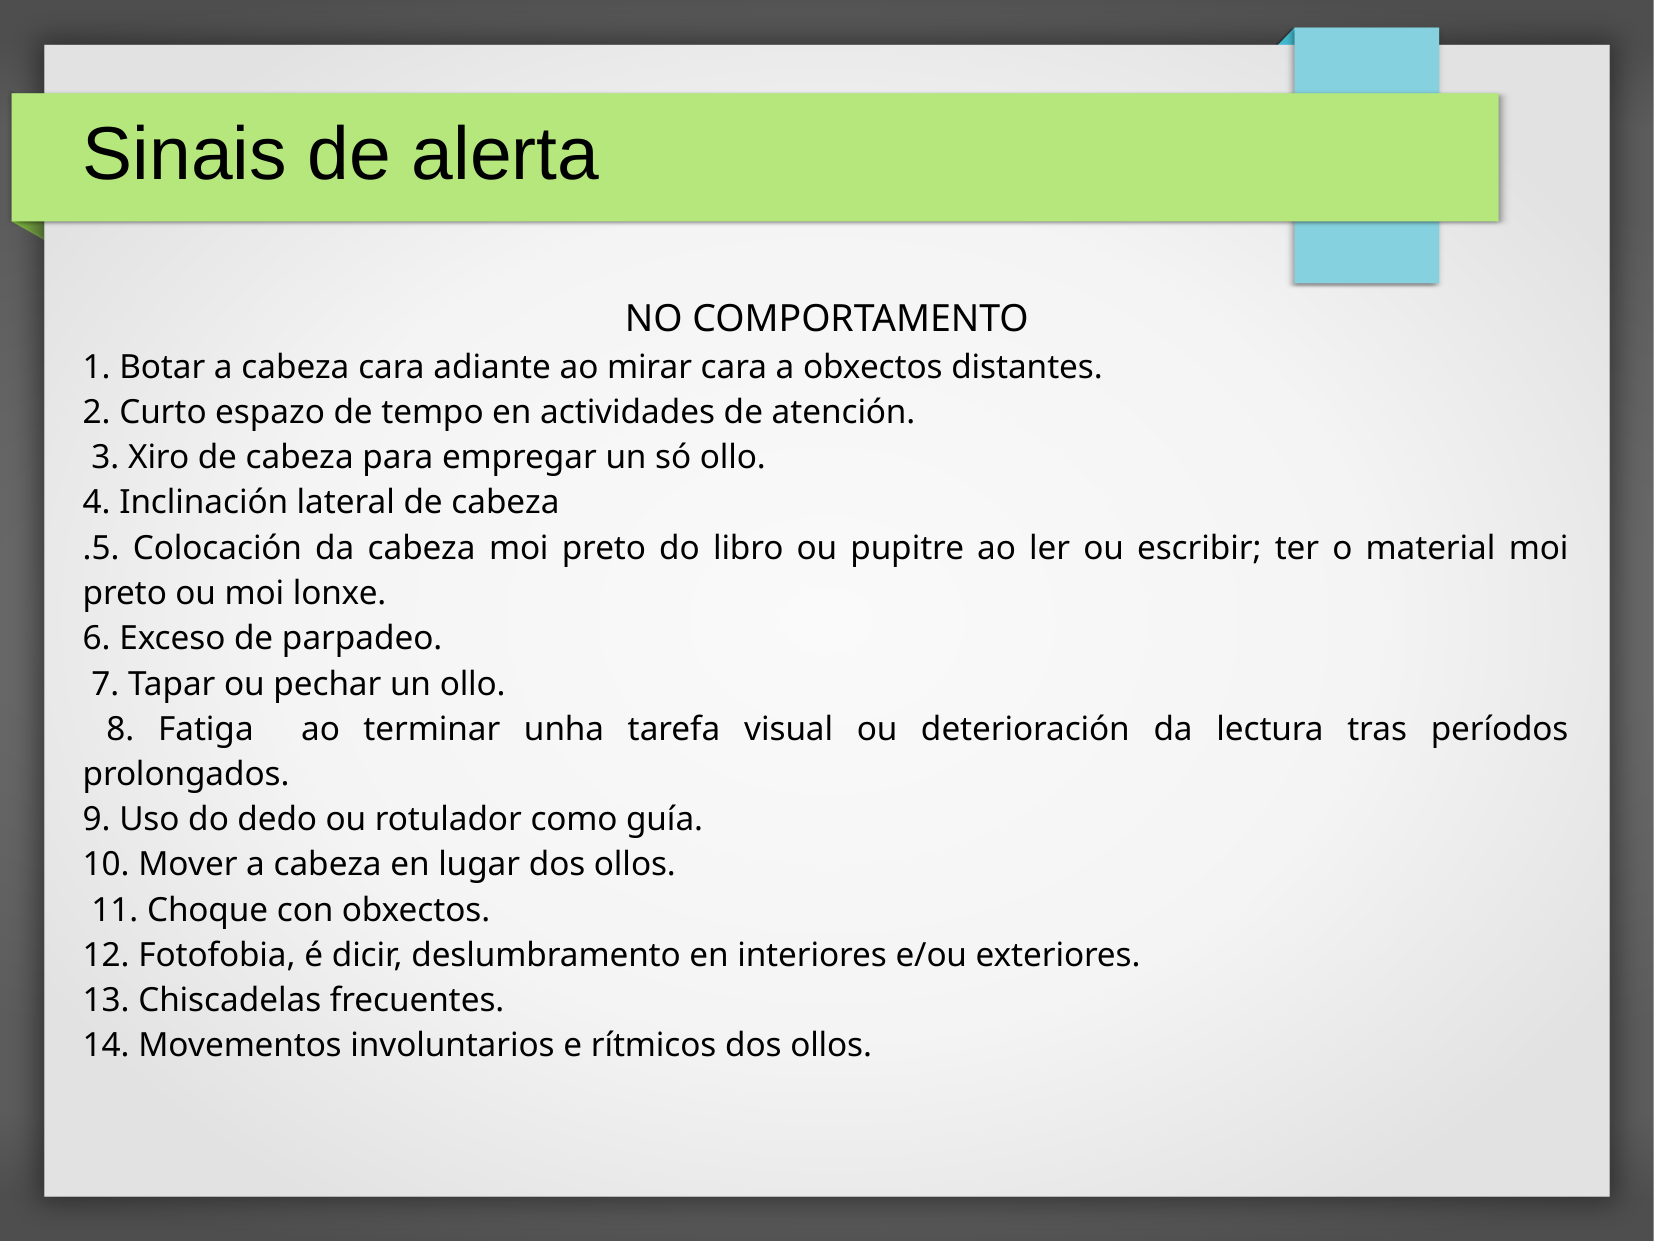

# Sinais de alerta
 NO COMPORTAMENTO
1. Botar a cabeza cara adiante ao mirar cara a obxectos distantes.
2. Curto espazo de tempo en actividades de atención.
 3. Xiro de cabeza para empregar un só ollo.
4. Inclinación lateral de cabeza
.5. Colocación da cabeza moi preto do libro ou pupitre ao ler ou escribir; ter o material moi preto ou moi lonxe.
6. Exceso de parpadeo.
 7. Tapar ou pechar un ollo.
 8. Fatiga ao terminar unha tarefa visual ou deterioración da lectura tras períodos prolongados.
9. Uso do dedo ou rotulador como guía.
10. Mover a cabeza en lugar dos ollos.
 11. Choque con obxectos.
12. Fotofobia, é dicir, deslumbramento en interiores e/ou exteriores.
13. Chiscadelas frecuentes.
14. Movementos involuntarios e rítmicos dos ollos.